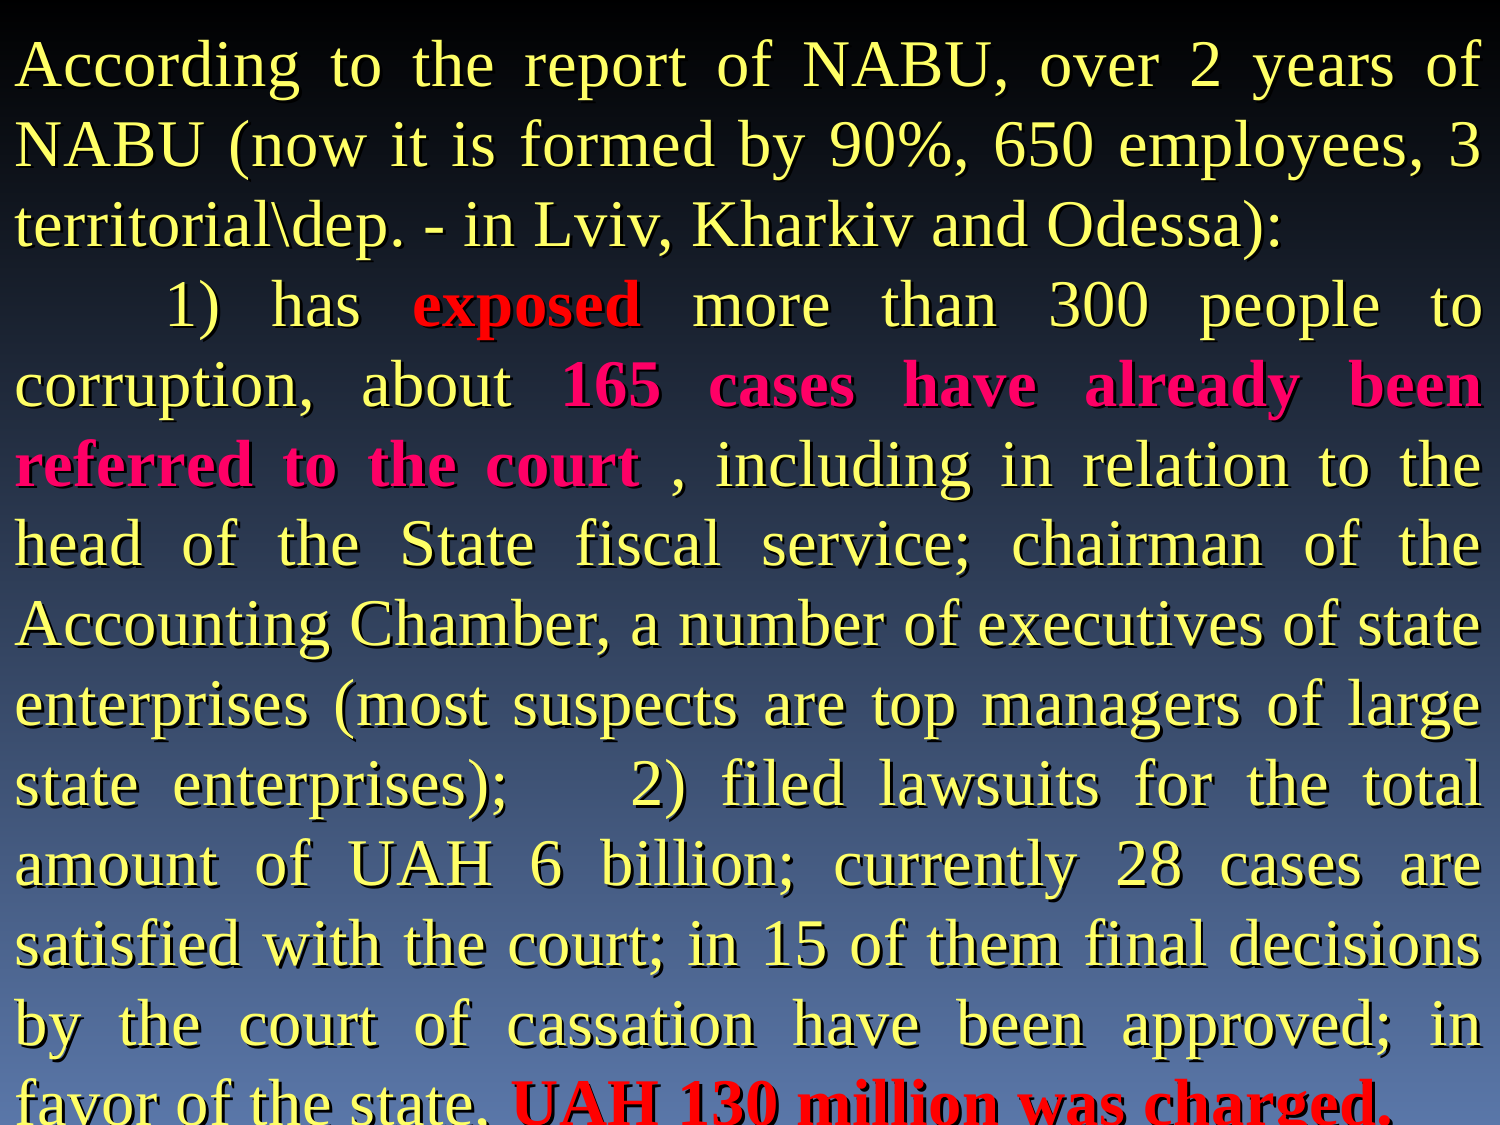

According to the report of NABU, over 2 years of NABU (now it is formed by 90%, 650 employees, 3 territorial\dep. - in Lviv, Kharkiv and Odessa):
			1) has exposed more than 300 people to corruption, about 165 cases have already been referred to the court , including in relation to the head of the State fiscal service; chairman of the Accounting Chamber, a number of executives of state enterprises (most suspects are top managers of large state enterprises);		2) filed lawsuits for the total amount of UAH 6 billion; currently 28 cases are satisfied with the court; in 15 of them final decisions by the court of cassation have been approved; in favor of the state, UAH 130 million was charged.